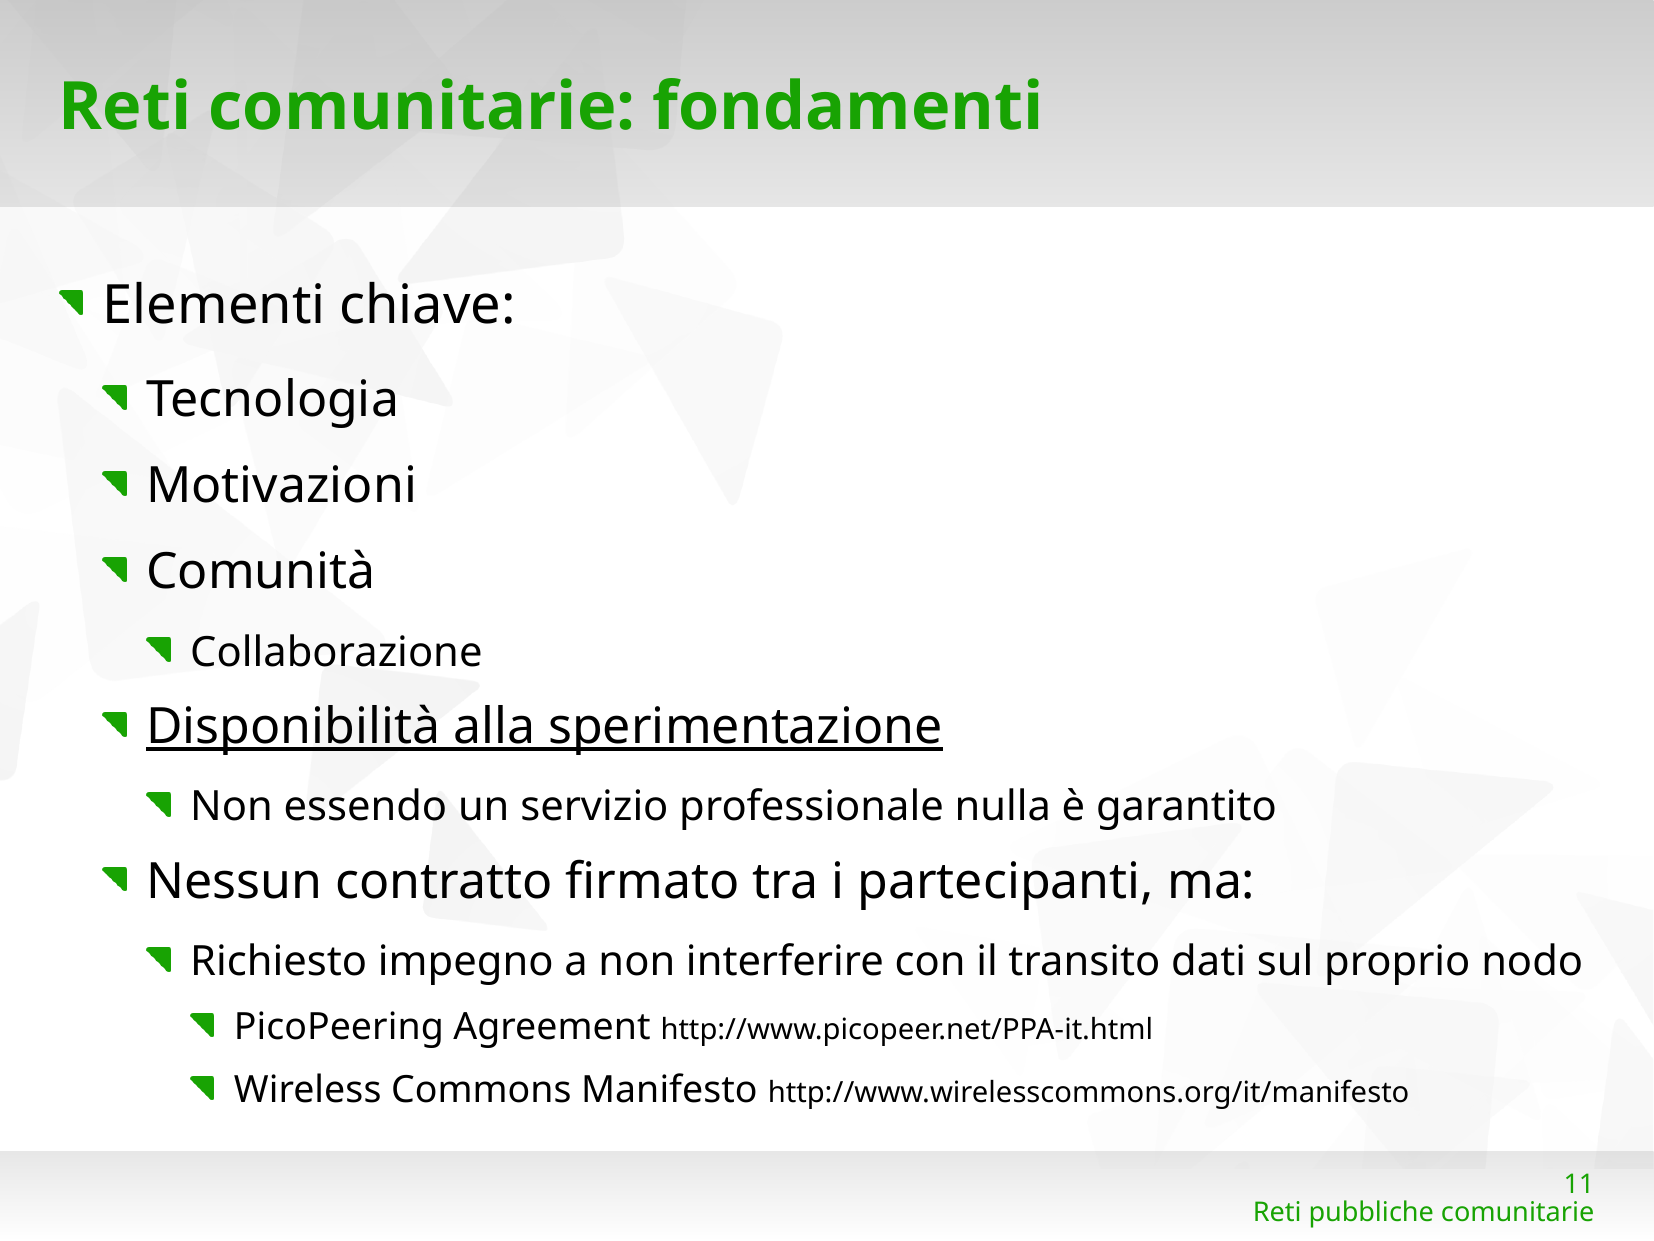

# Reti comunitarie: fondamenti
Elementi chiave:
Tecnologia
Motivazioni
Comunità
Collaborazione
Disponibilità alla sperimentazione
Non essendo un servizio professionale nulla è garantito
Nessun contratto firmato tra i partecipanti, ma:
Richiesto impegno a non interferire con il transito dati sul proprio nodo
PicoPeering Agreement http://www.picopeer.net/PPA-it.html
Wireless Commons Manifesto http://www.wirelesscommons.org/it/manifesto
11
Reti pubbliche comunitarie